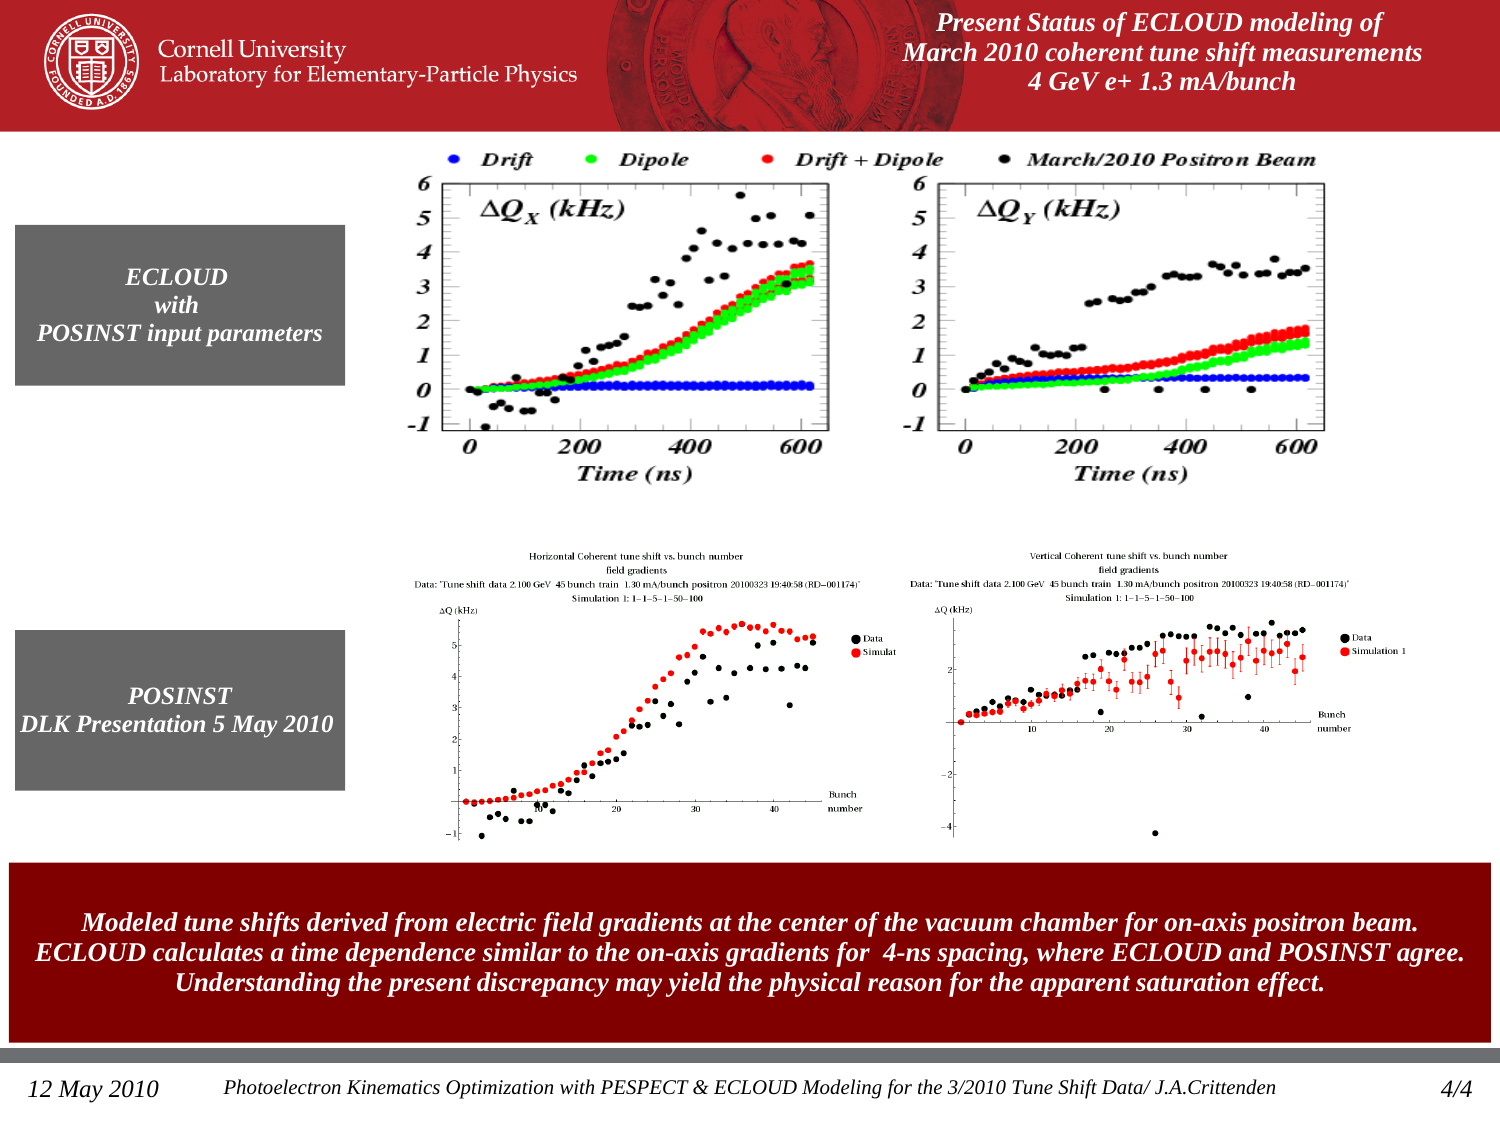

Present Status of ECLOUD modeling of
March 2010 coherent tune shift measurements
4 GeV e+ 1.3 mA/bunch
ECLOUD
with
POSINST input parameters
POSINST
DLK Presentation 5 May 2010
Modeled tune shifts derived from electric field gradients at the center of the vacuum chamber for on-axis positron beam.
ECLOUD calculates a time dependence similar to the on-axis gradients for 4-ns spacing, where ECLOUD and POSINST agree.
Understanding the present discrepancy may yield the physical reason for the apparent saturation effect.